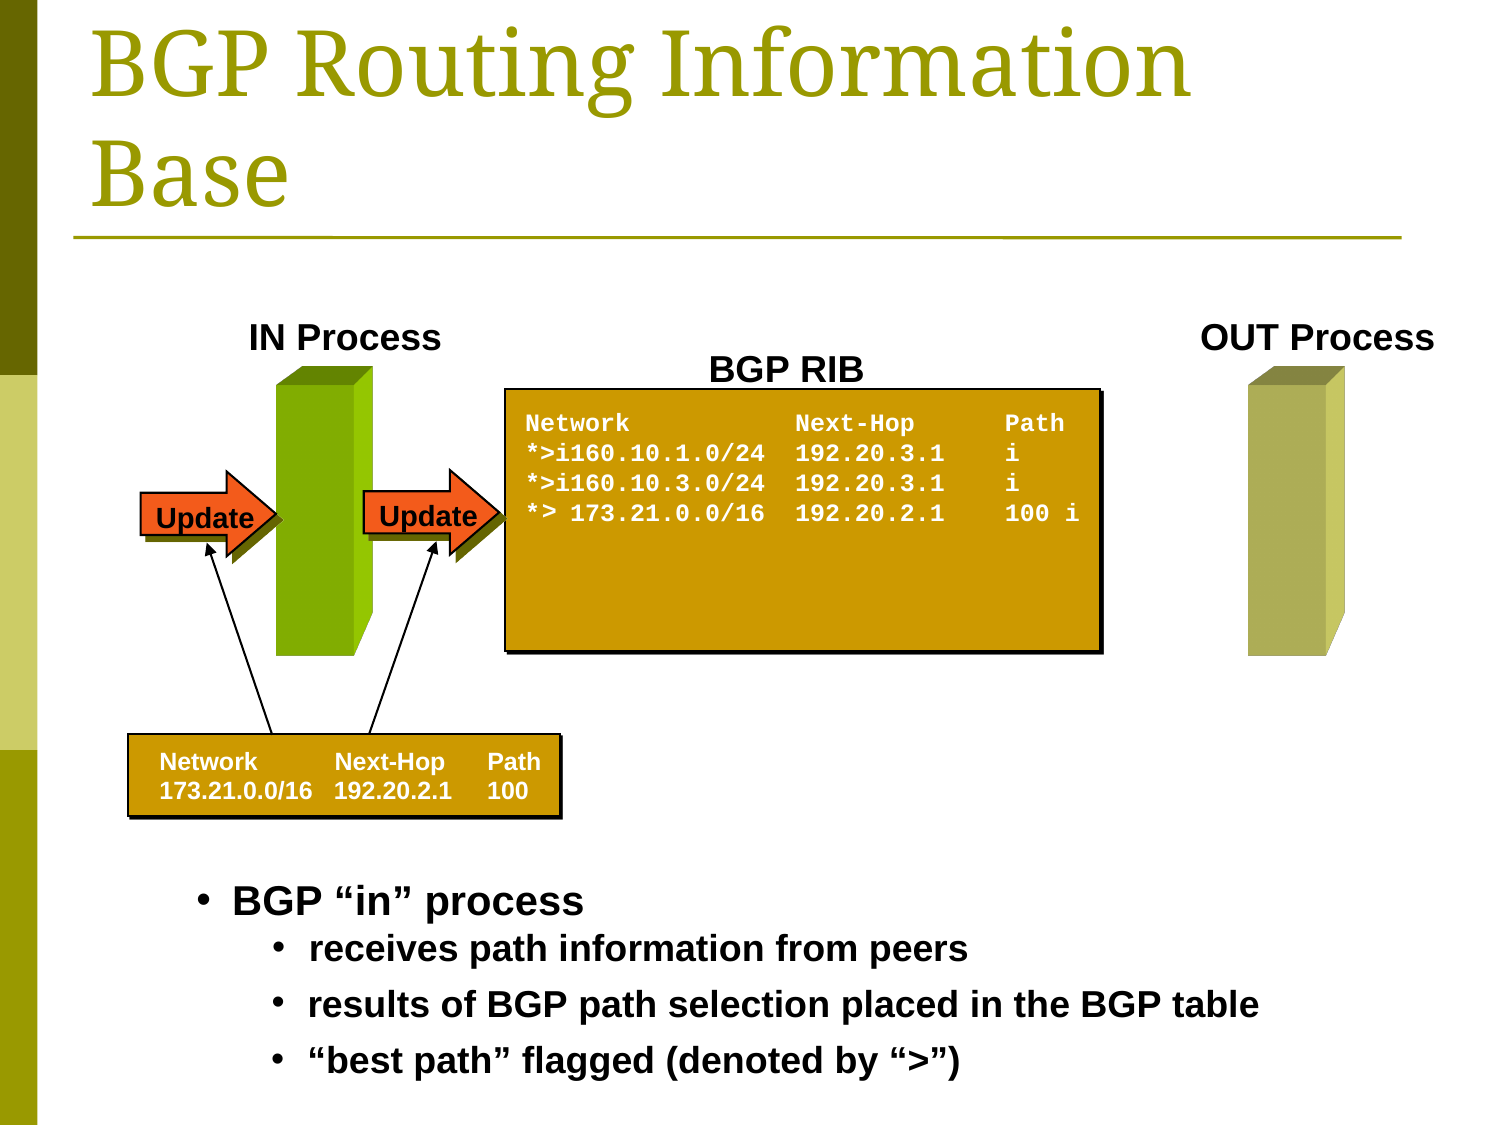

# BGP Routing Information Base
IN Process
OUT Process
BGP RIB
Network Next-Hop Path
*>i160.10.1.0/24 192.20.3.1 i
*>i160.10.3.0/24 192.20.3.1 i
Update
Update
>
* 173.21.0.0/16 192.20.2.1 100 i
Network Next-Hop Path
173.21.0.0/16 192.20.2.1 100
BGP “in” process
receives path information from peers
results of BGP path selection placed in the BGP table
“best path” flagged (denoted by “>”)